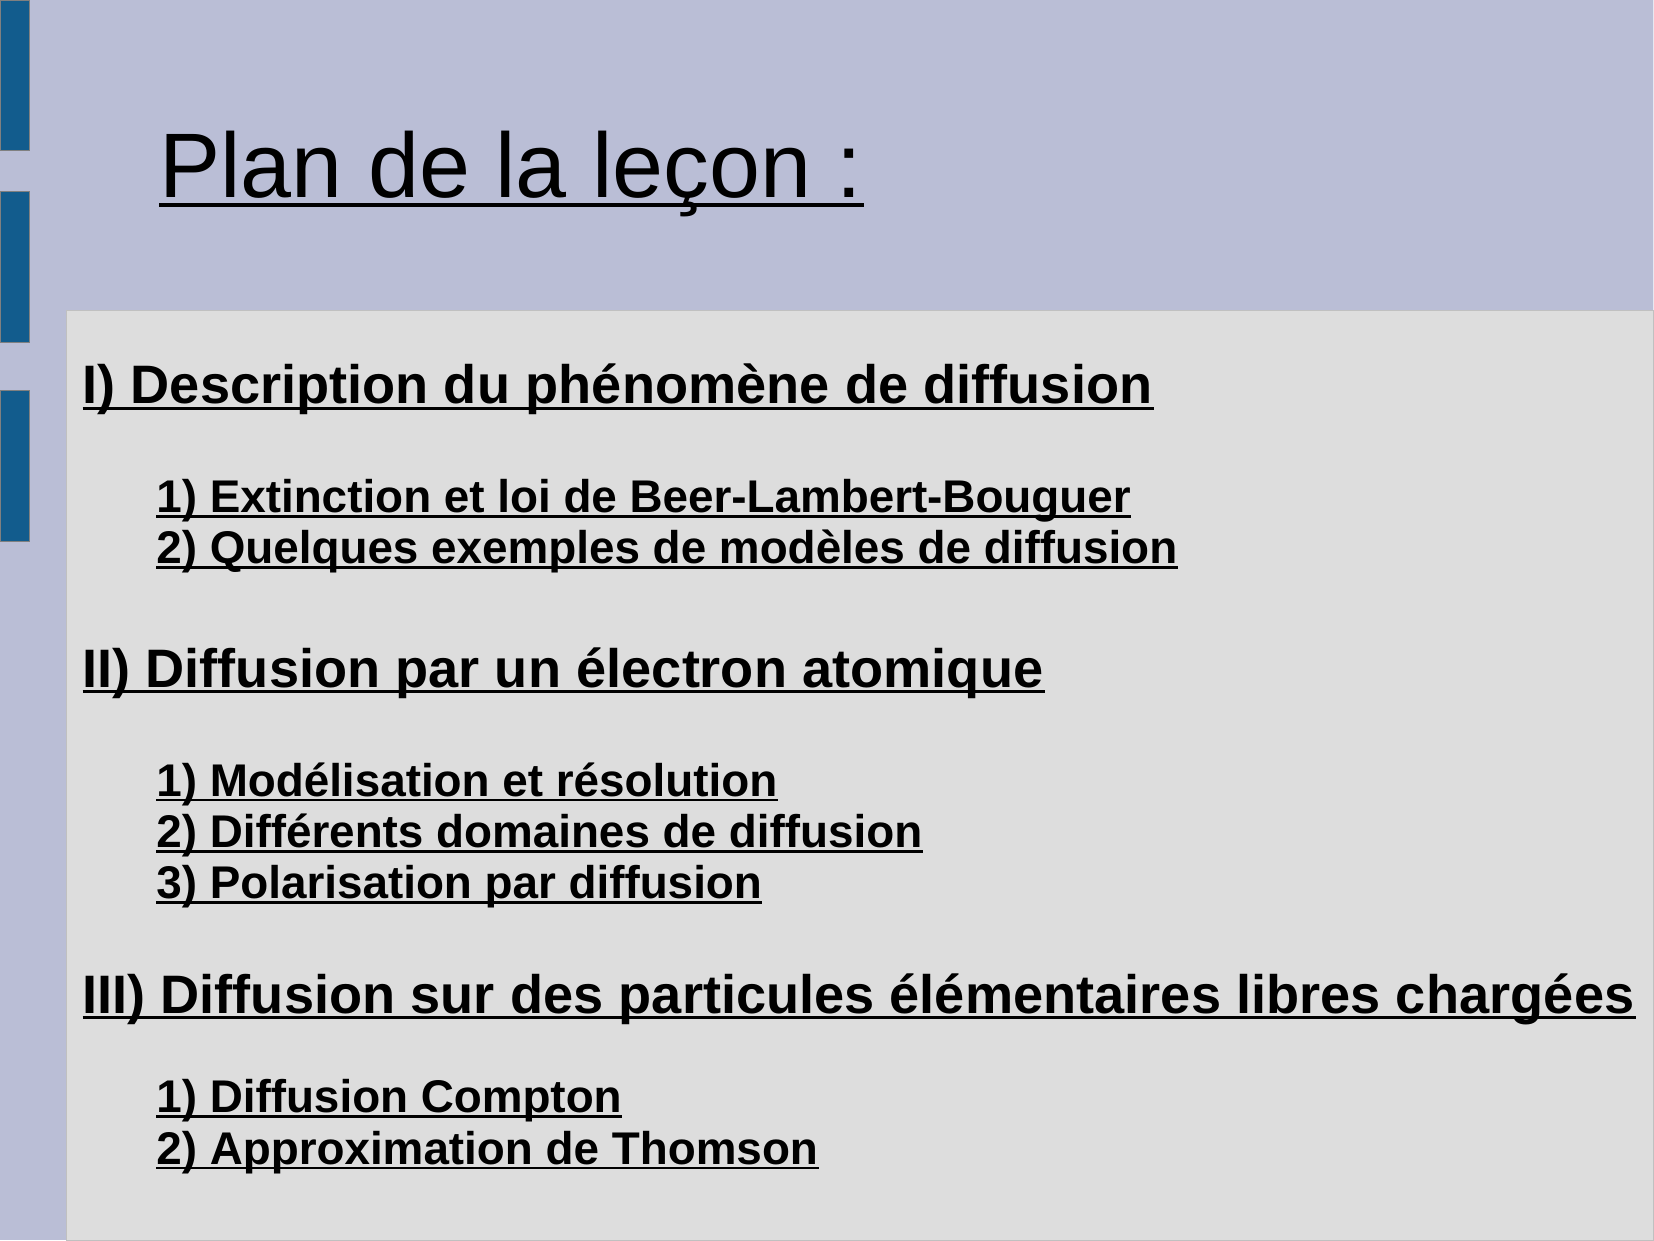

Plan de la leçon :
# I) Description du phénomène de diffusion 1) Extinction et loi de Beer-Lambert-Bouguer 2) Quelques exemples de modèles de diffusion II) Diffusion par un électron atomique 1) Modélisation et résolution 2) Différents domaines de diffusion 3) Polarisation par diffusion III) Diffusion sur des particules élémentaires libres chargées 1) Diffusion Compton 2) Approximation de Thomson